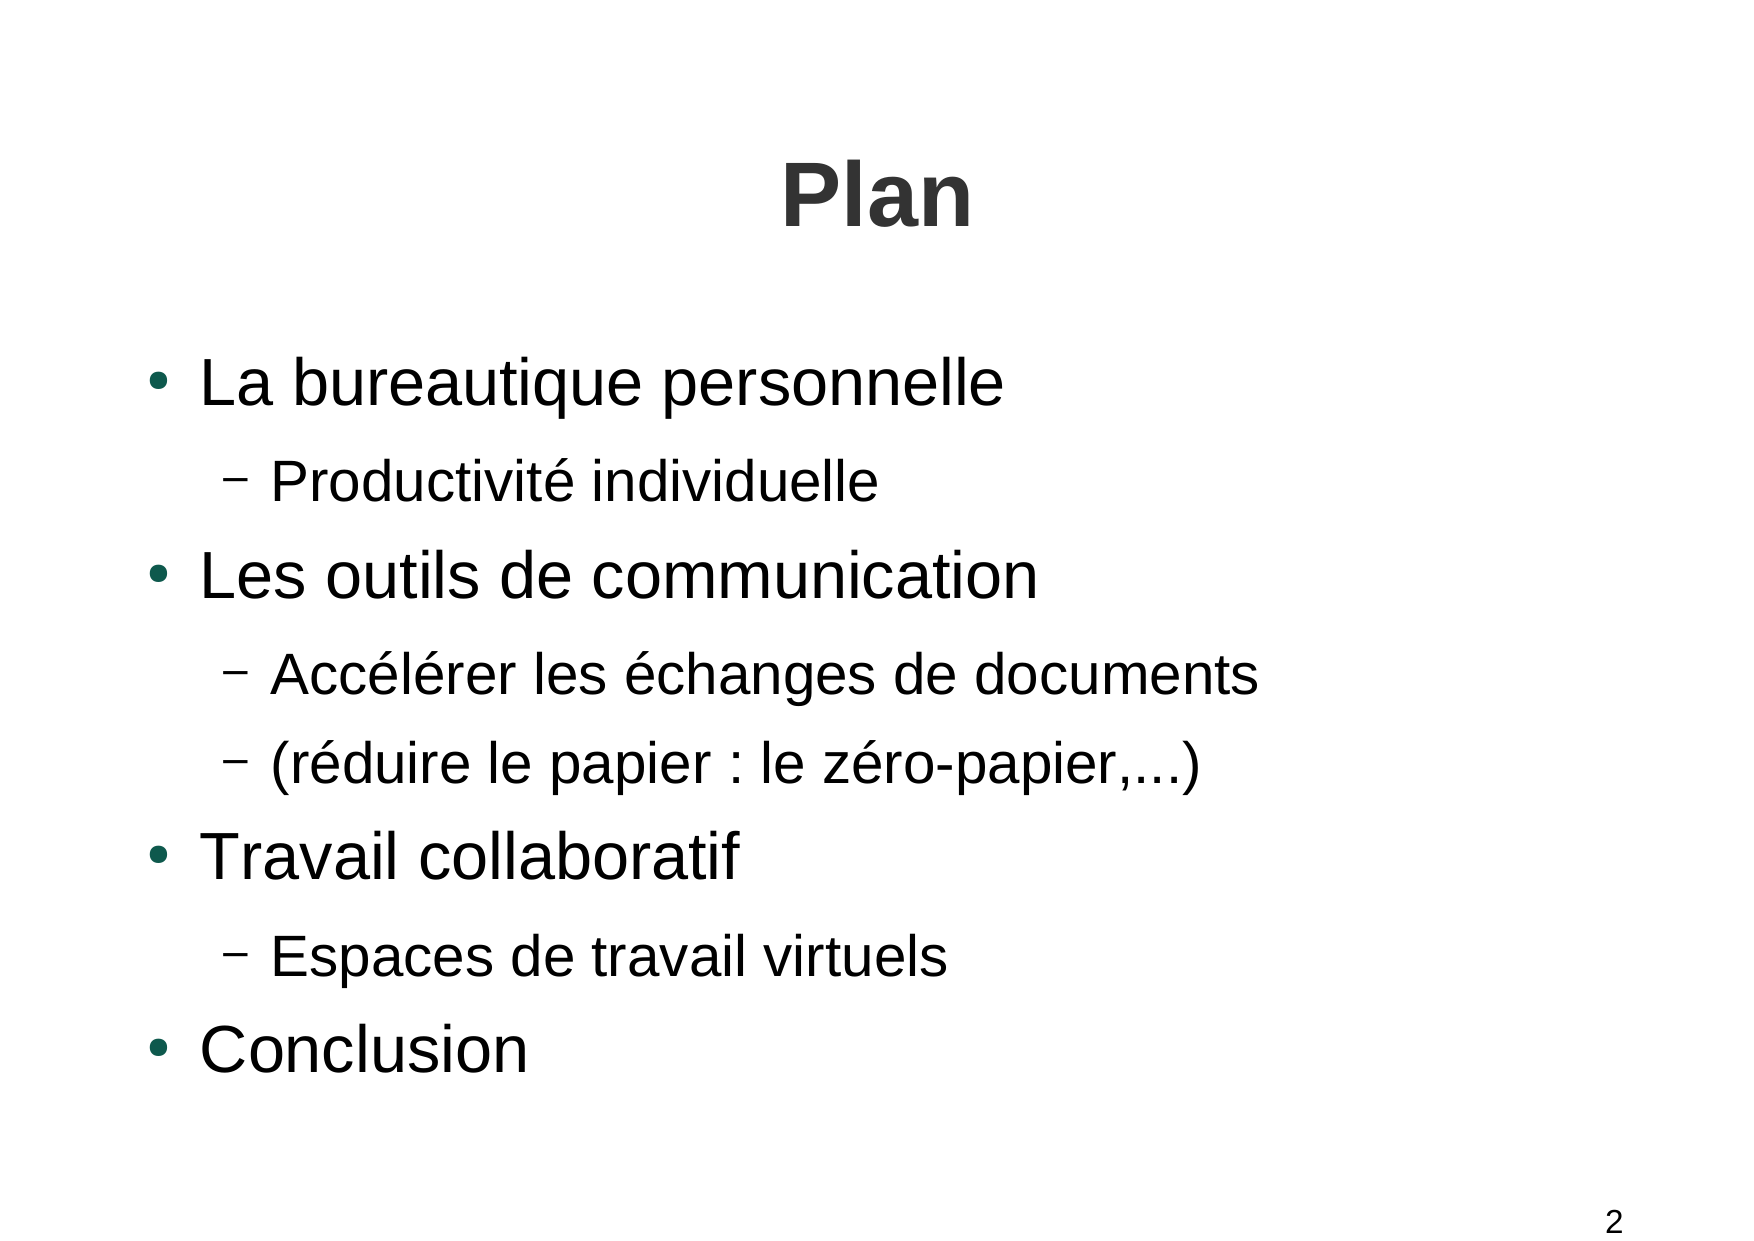

# Plan
La bureautique personnelle
Productivité individuelle
Les outils de communication
Accélérer les échanges de documents
(réduire le papier : le zéro-papier,...)
Travail collaboratif
Espaces de travail virtuels
Conclusion